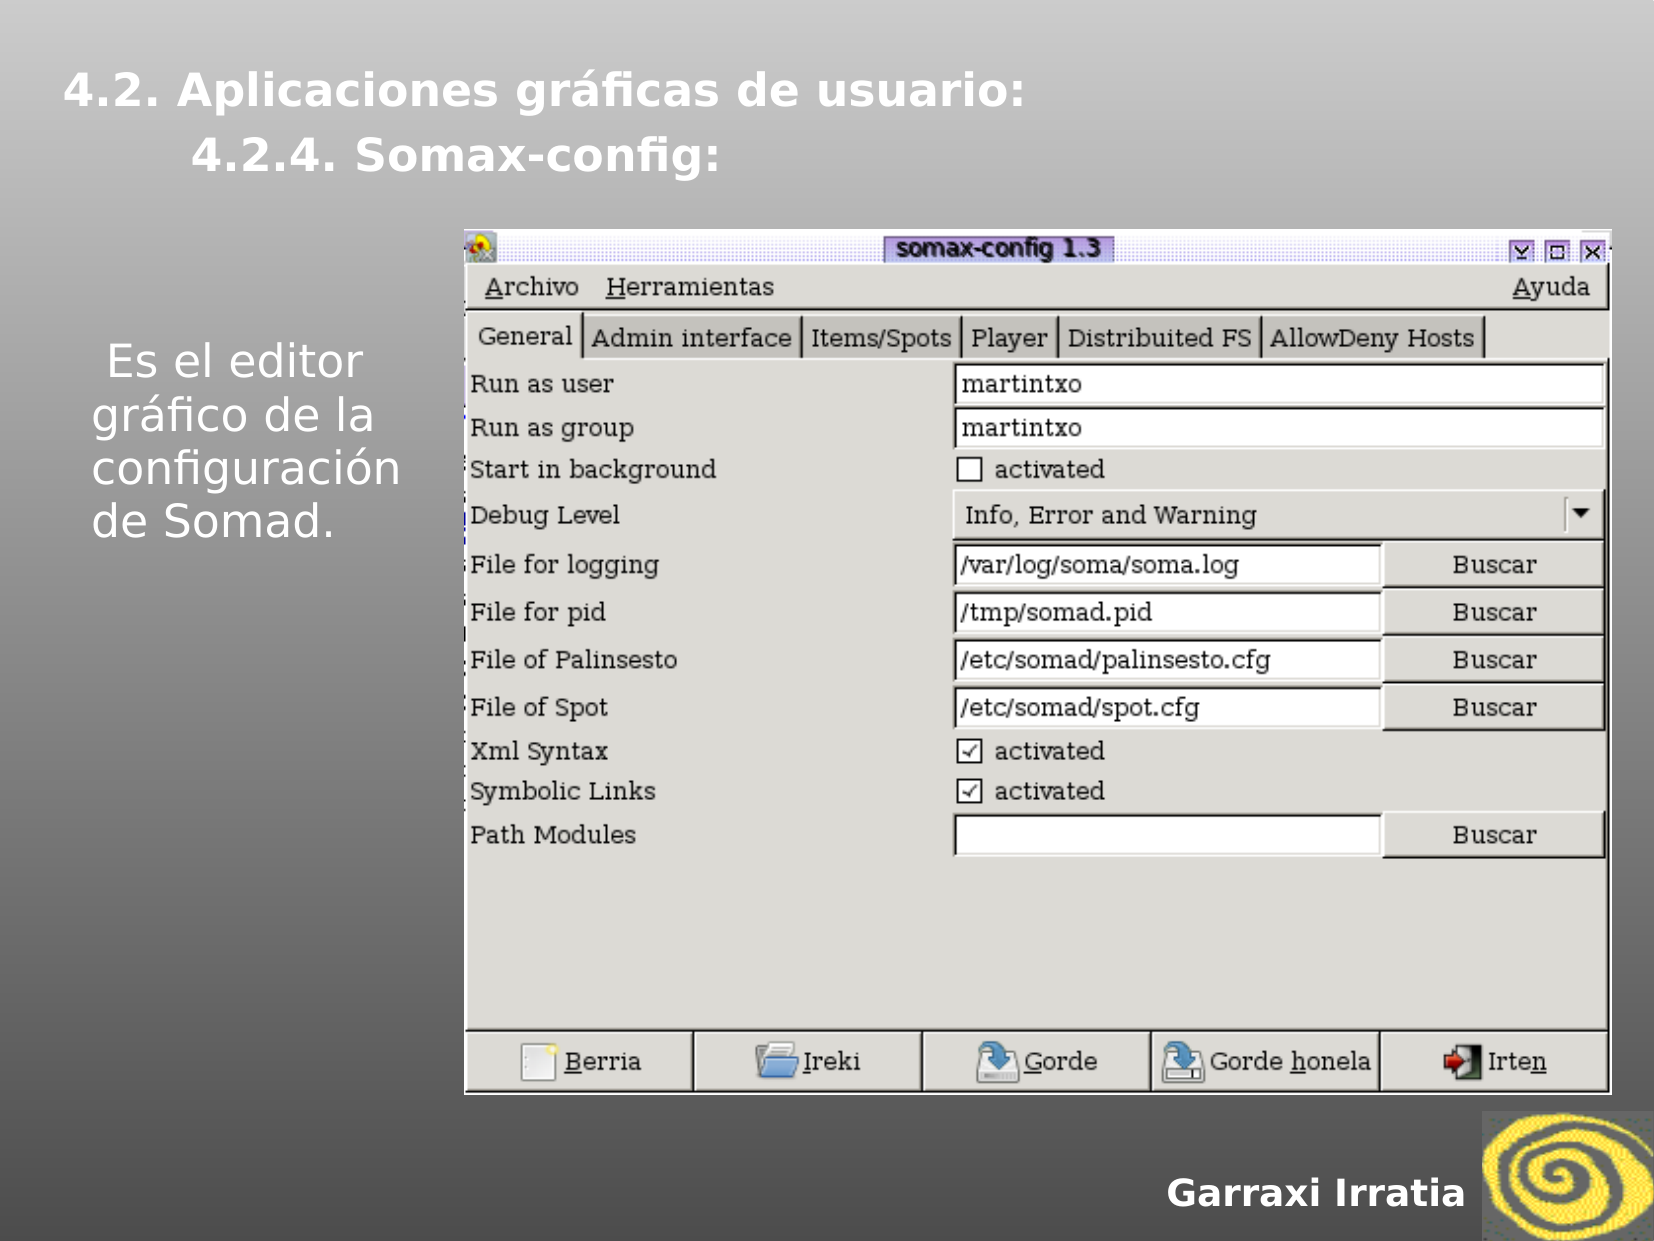

4.2. Aplicaciones gráficas de usuario:
 4.2.4. Somax-config:
 Es el editor gráfico de la configuración de Somad.